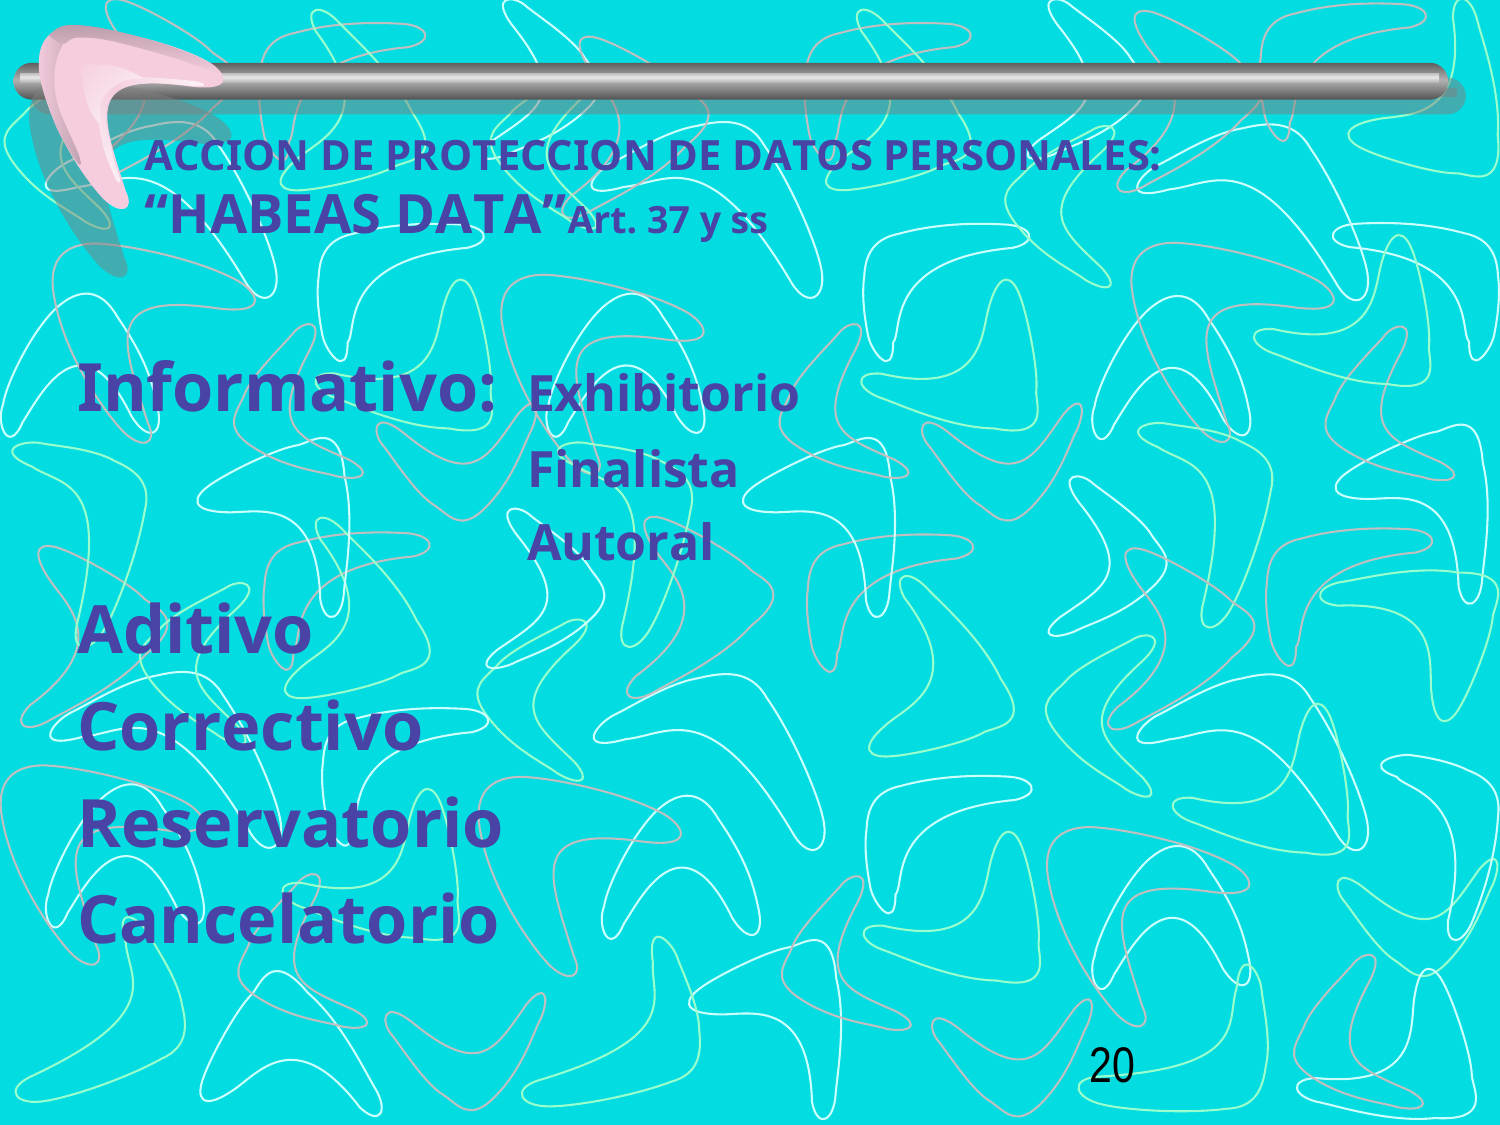

# ACCION DE PROTECCION DE DATOS PERSONALES: “HABEAS DATA”Art. 37 y ss
Informativo:	Exhibitorio
				Finalista
				Autoral
Aditivo
Correctivo
Reservatorio
Cancelatorio
20